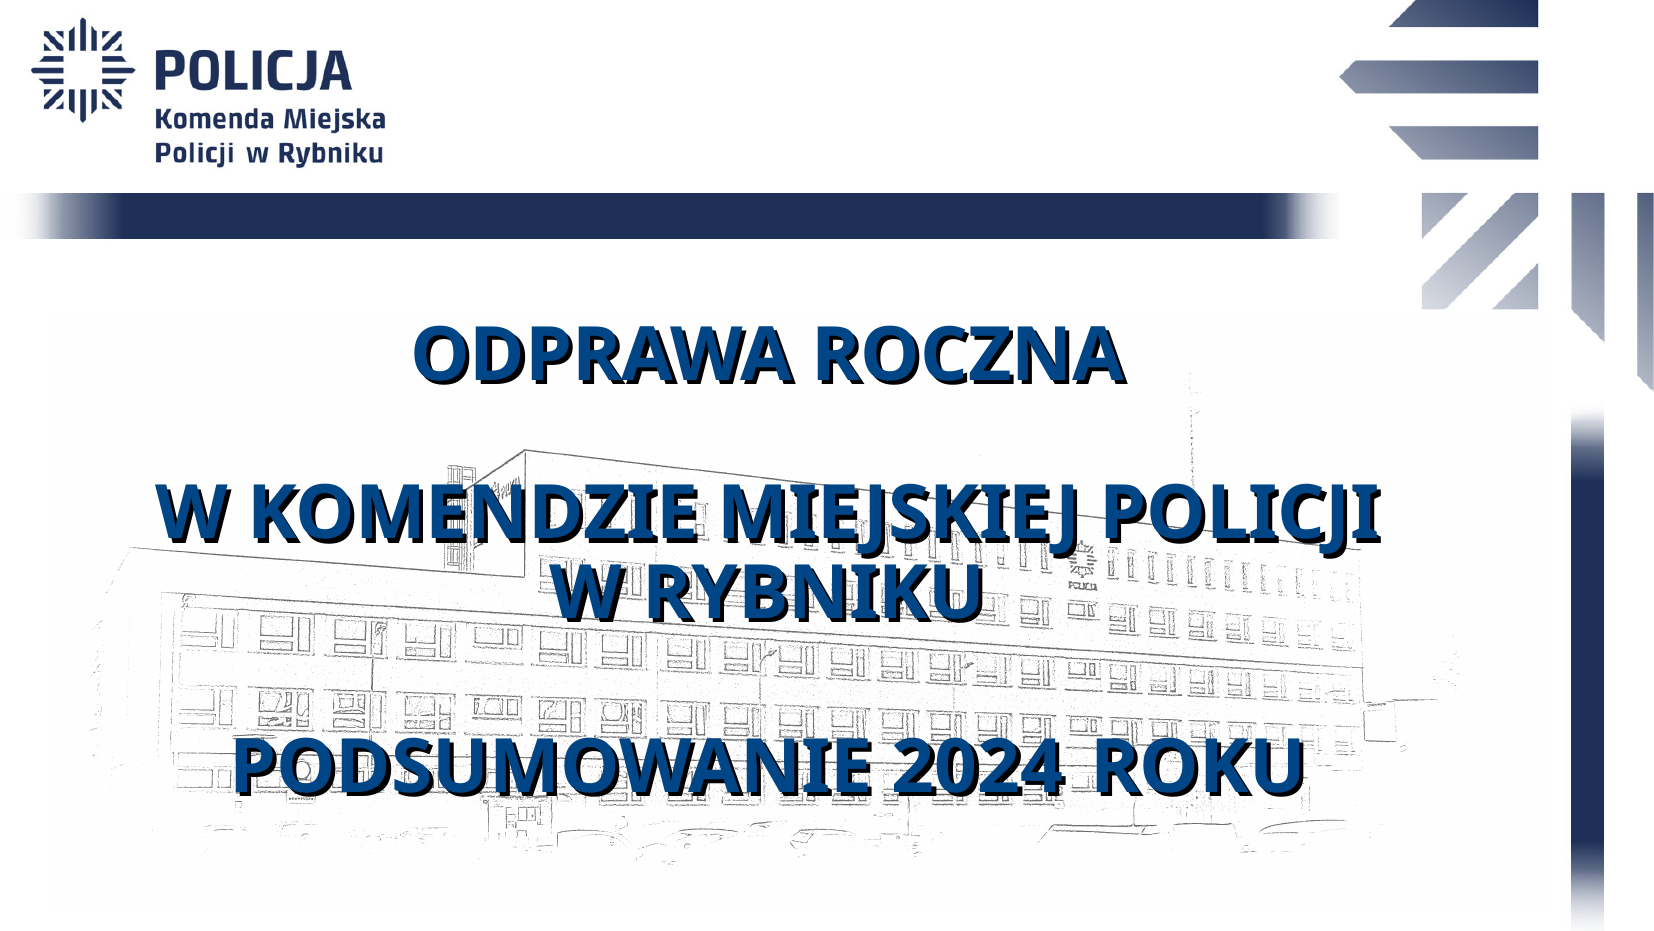

#
ODPRAWA ROCZNA
W KOMENDZIE MIEJSKIEJ POLICJI
W RYBNIKU
PODSUMOWANIE 2024 ROKU